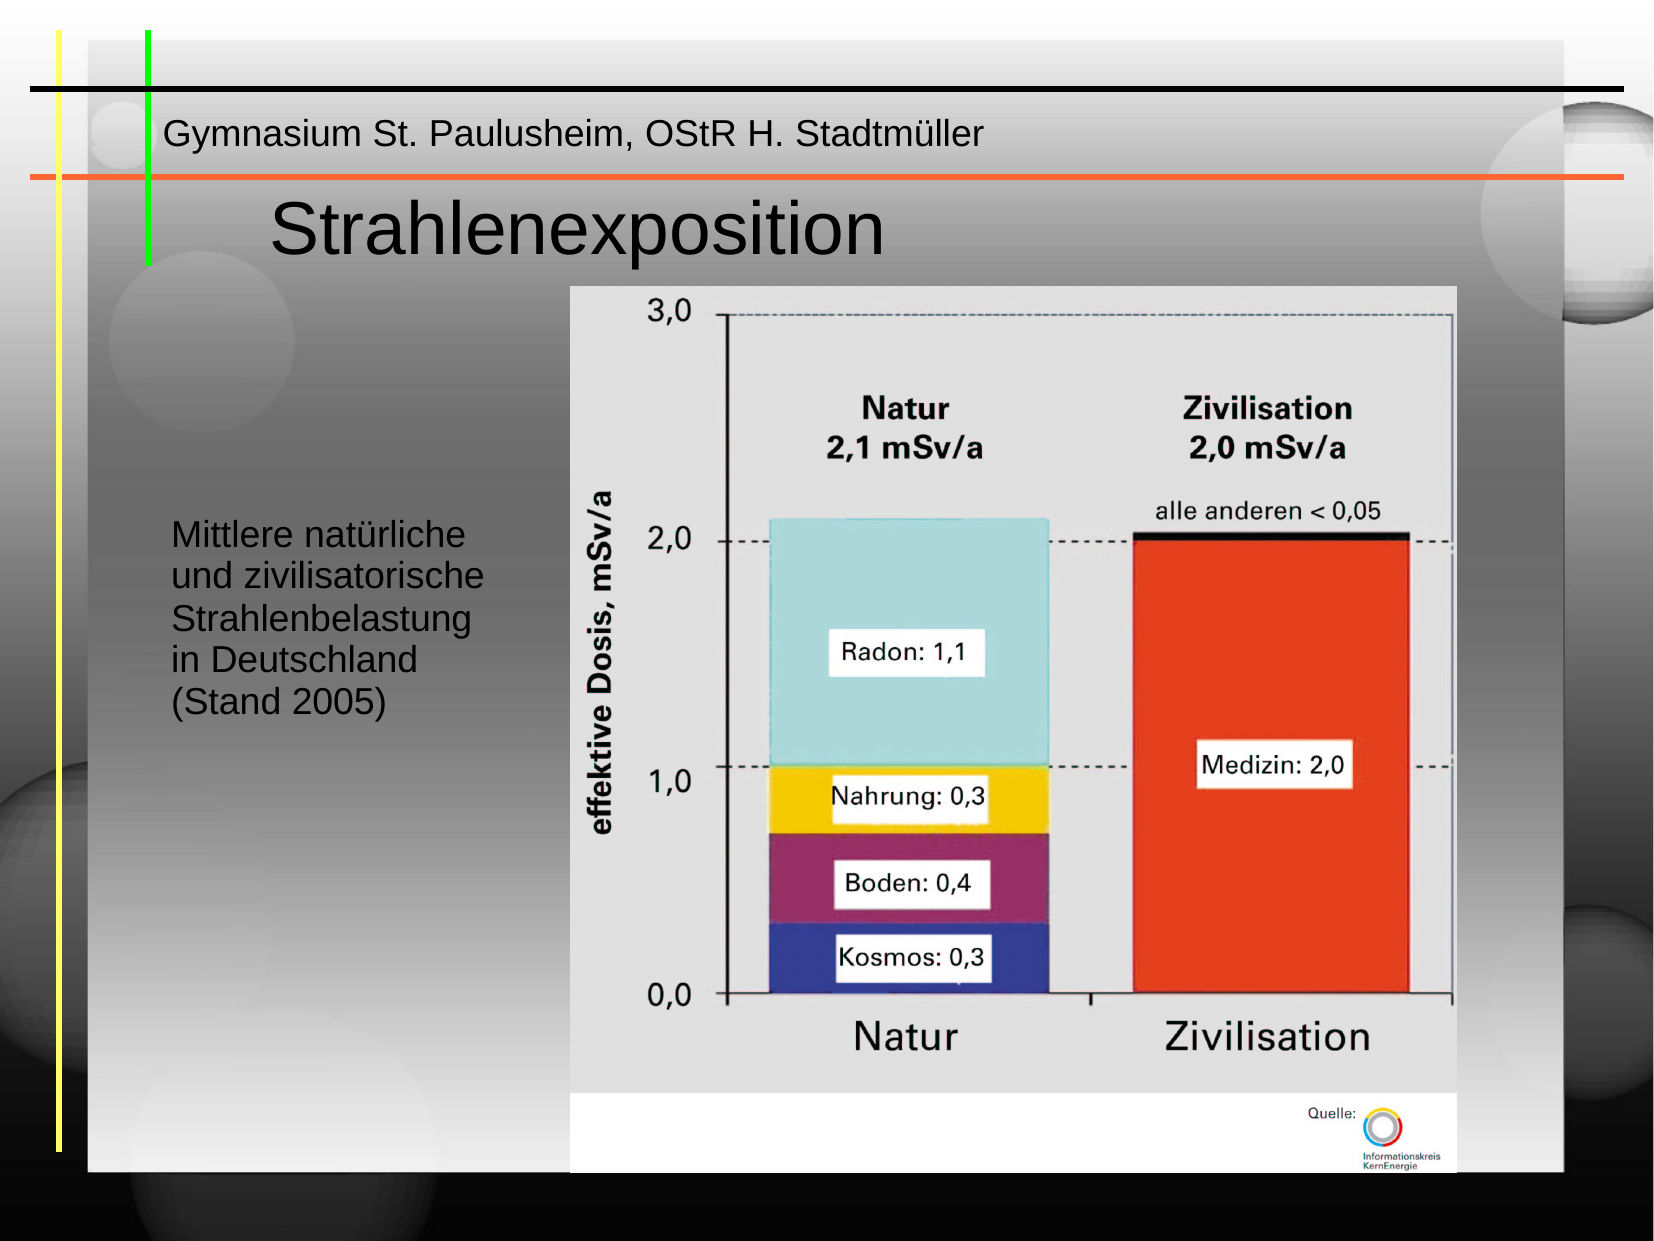

Gymnasium St. Paulusheim, OStR H. Stadtmüller
Strahlenexposition
Mittlere natürliche und zivilisatorische Strahlenbelastung in Deutschland
(Stand 2005)